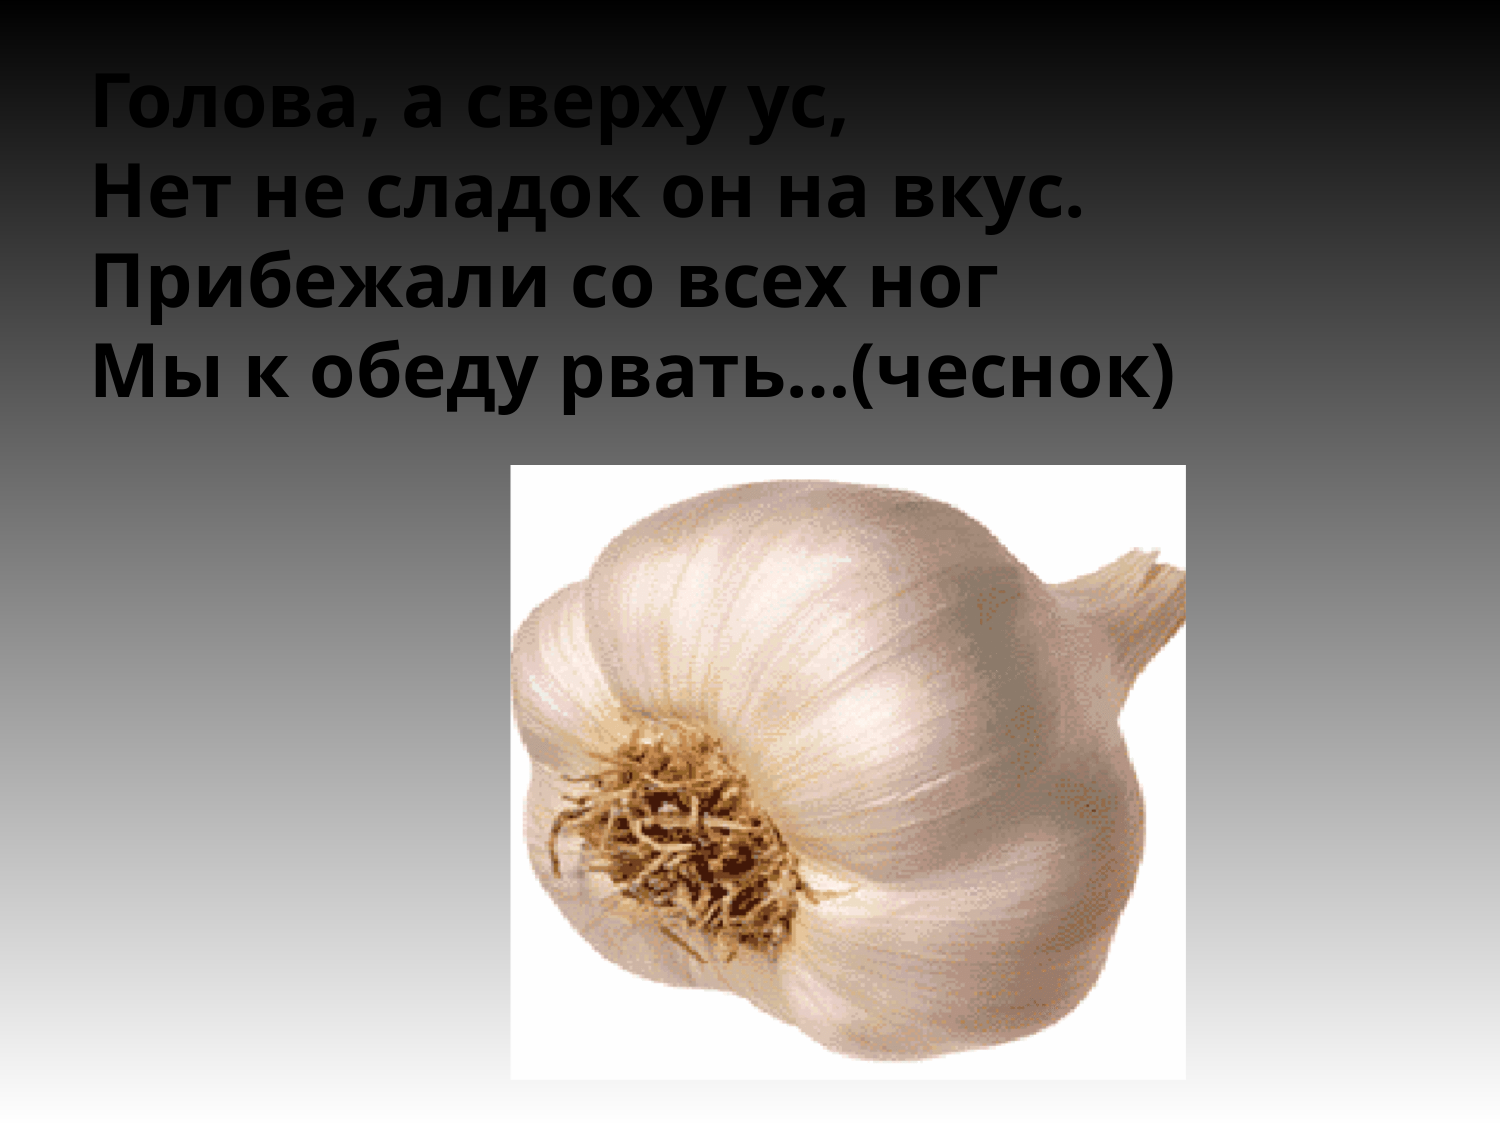

Голова, а сверху ус,
Нет не сладок он на вкус.
Прибежали со всех ног
Мы к обеду рвать…(чеснок)